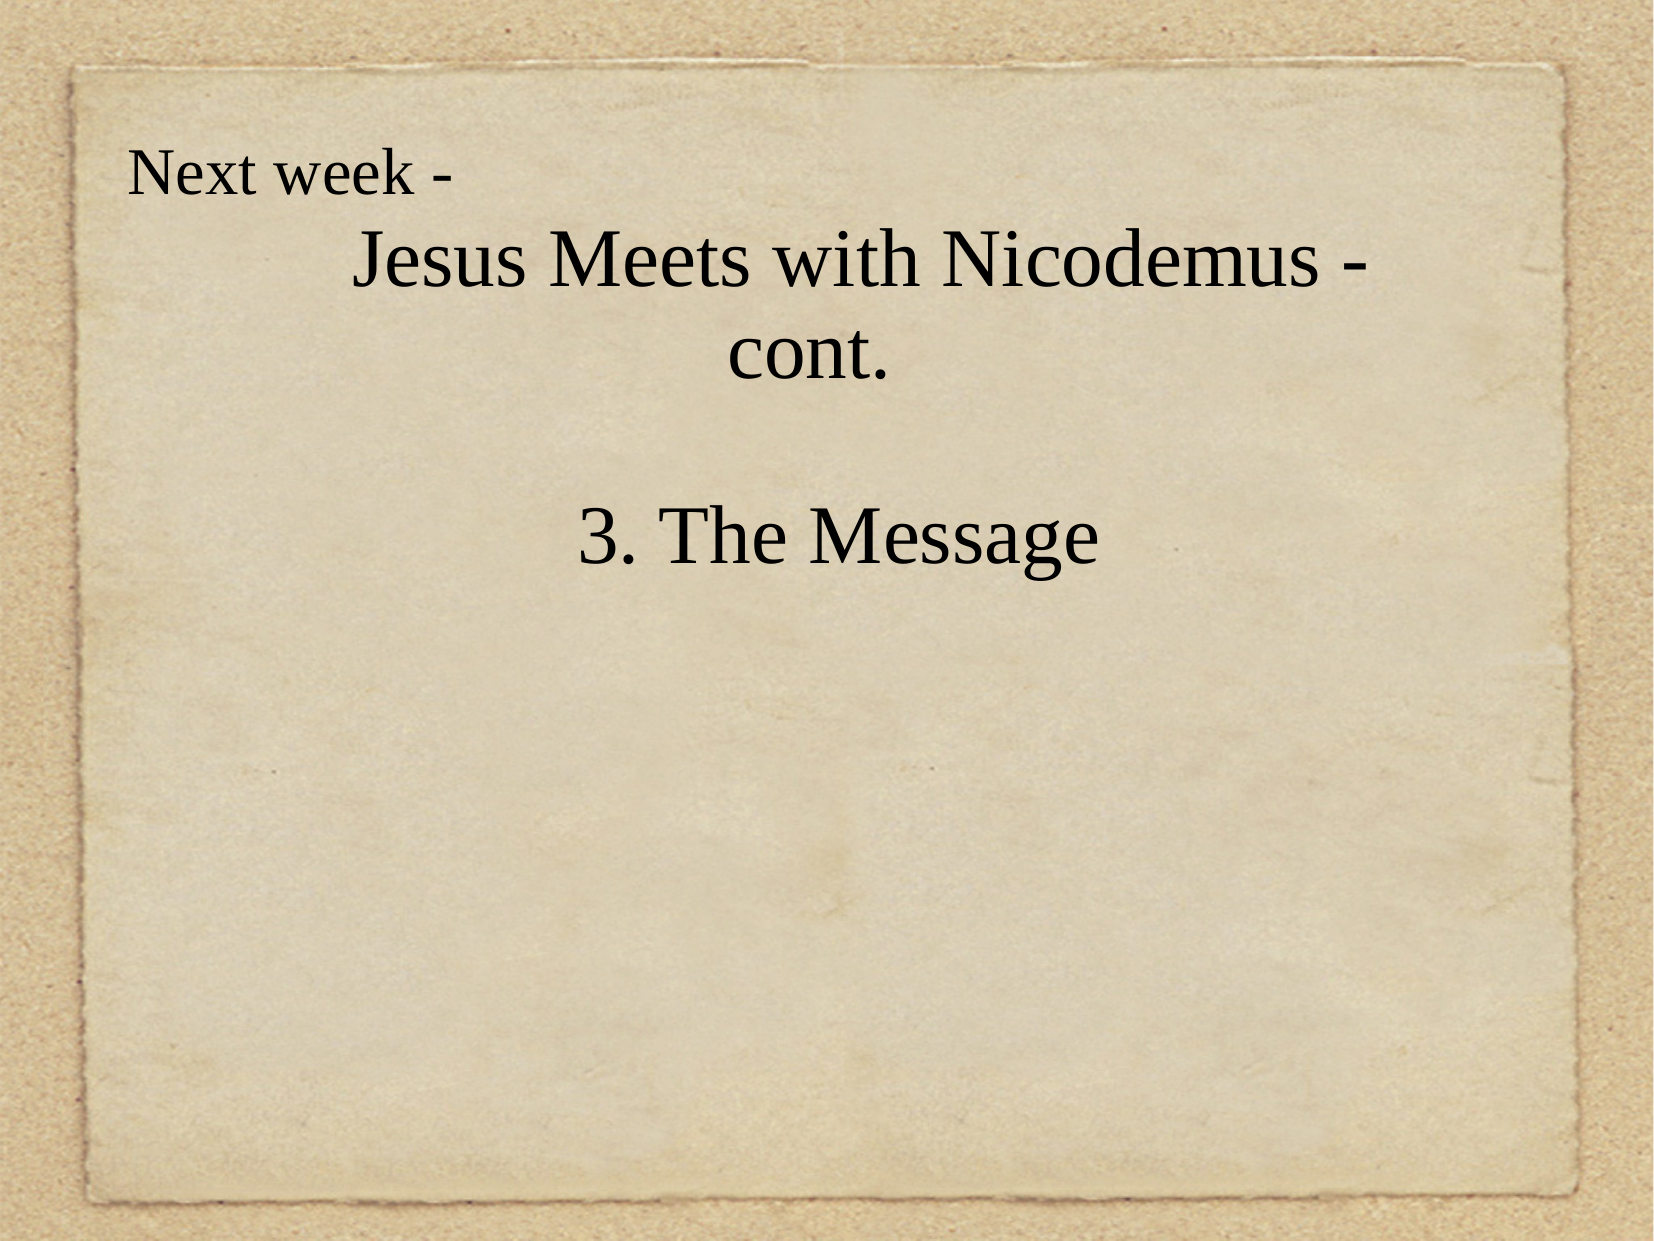

Next week -
			Jesus Meets with Nicodemus -
								cont.
						3. The Message